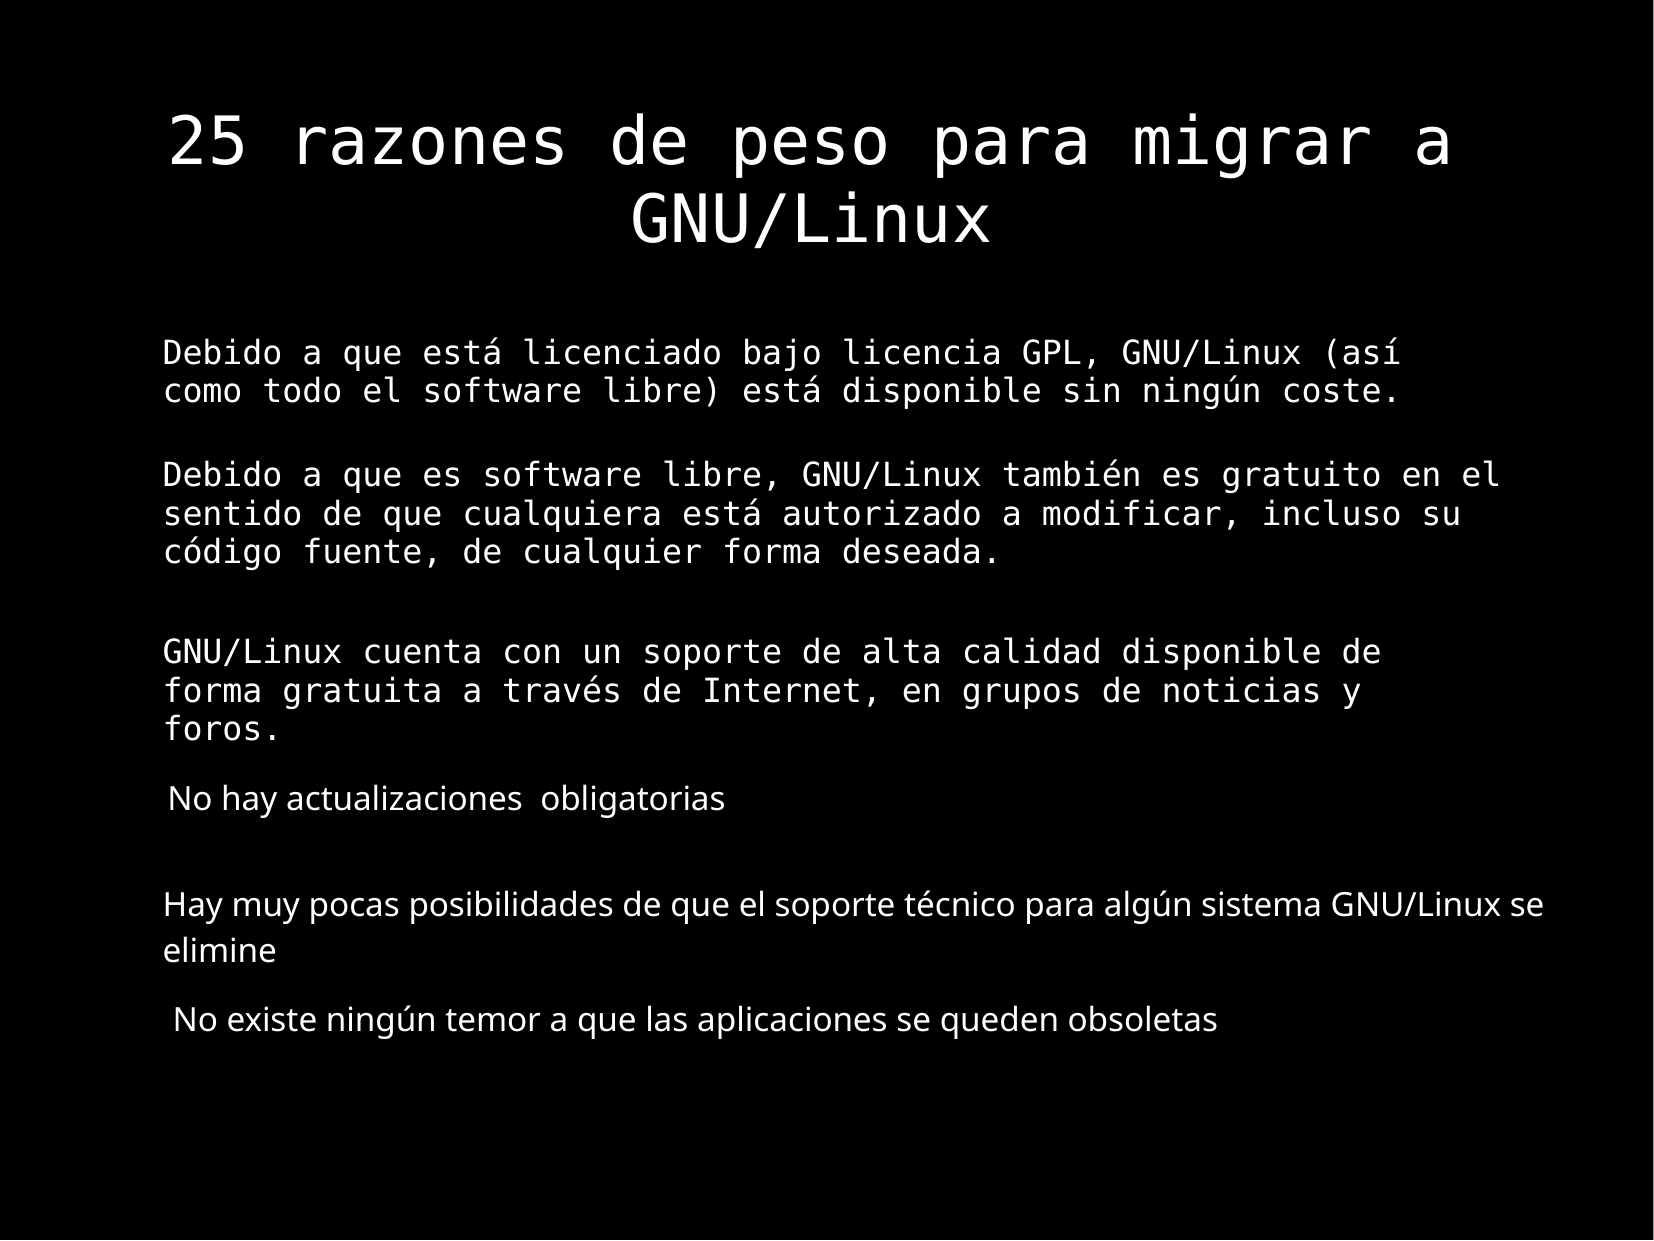

25 razones de peso para migrar a GNU/Linux
Debido a que está licenciado bajo licencia GPL, GNU/Linux (así como todo el software libre) está disponible sin ningún coste.
Debido a que es software libre, GNU/Linux también es gratuito en el sentido de que cualquiera está autorizado a modificar, incluso su código fuente, de cualquier forma deseada.
GNU/Linux cuenta con un soporte de alta calidad disponible de forma gratuita a través de Internet, en grupos de noticias y foros.
No hay actualizaciones obligatorias
Hay muy pocas posibilidades de que el soporte técnico para algún sistema GNU/Linux se elimine
No existe ningún temor a que las aplicaciones se queden obsoletas